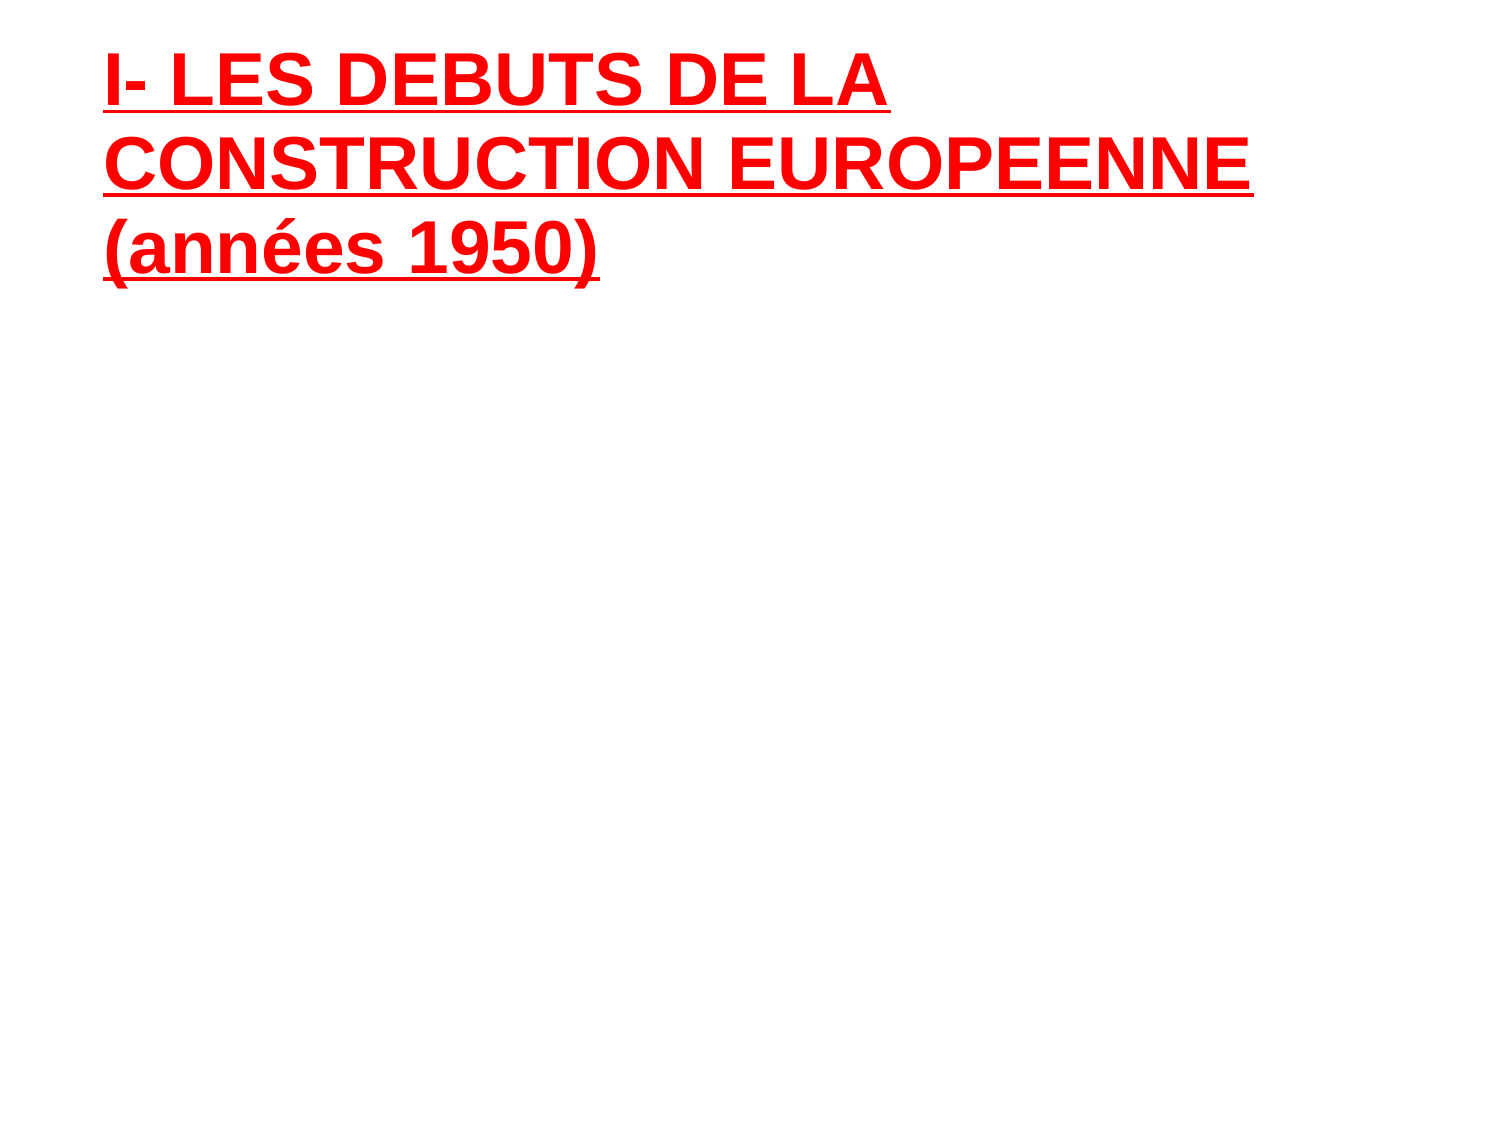

# I- LES DEBUTS DE LA CONSTRUCTION EUROPEENNE (années 1950)